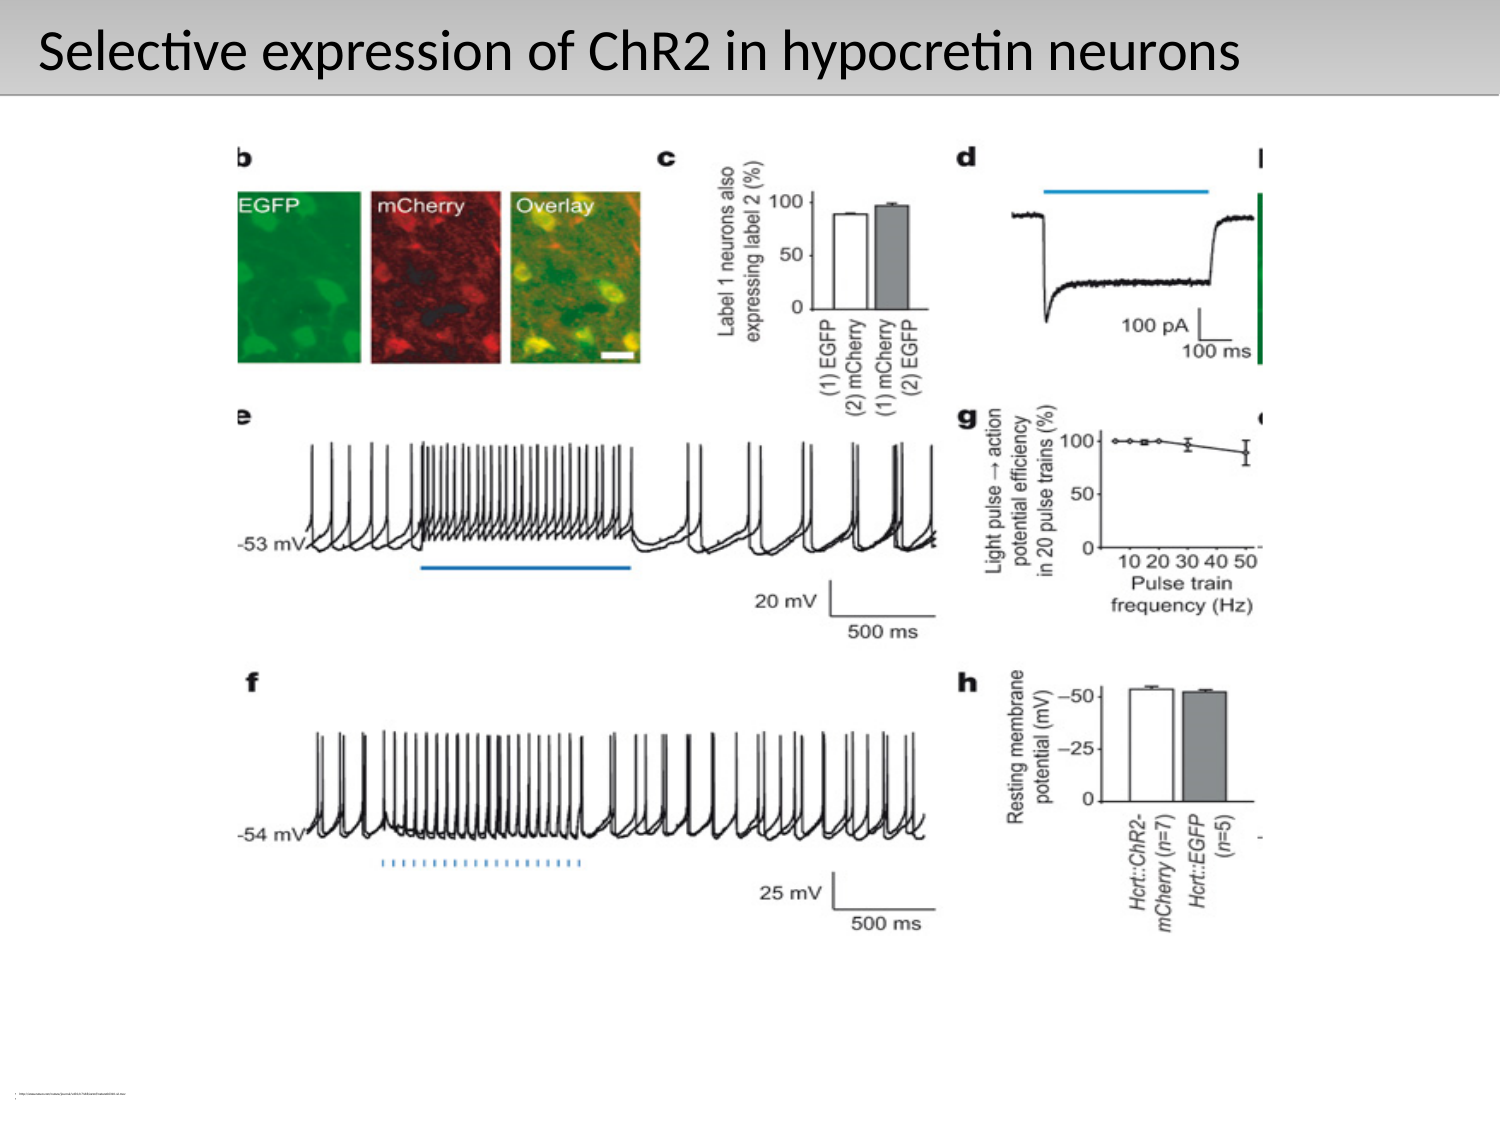

# Selective expression of ChR2 in hypocretin neurons
http://www.nature.com/nature/journal/v450/n7168/extref/nature06310-s2.mov